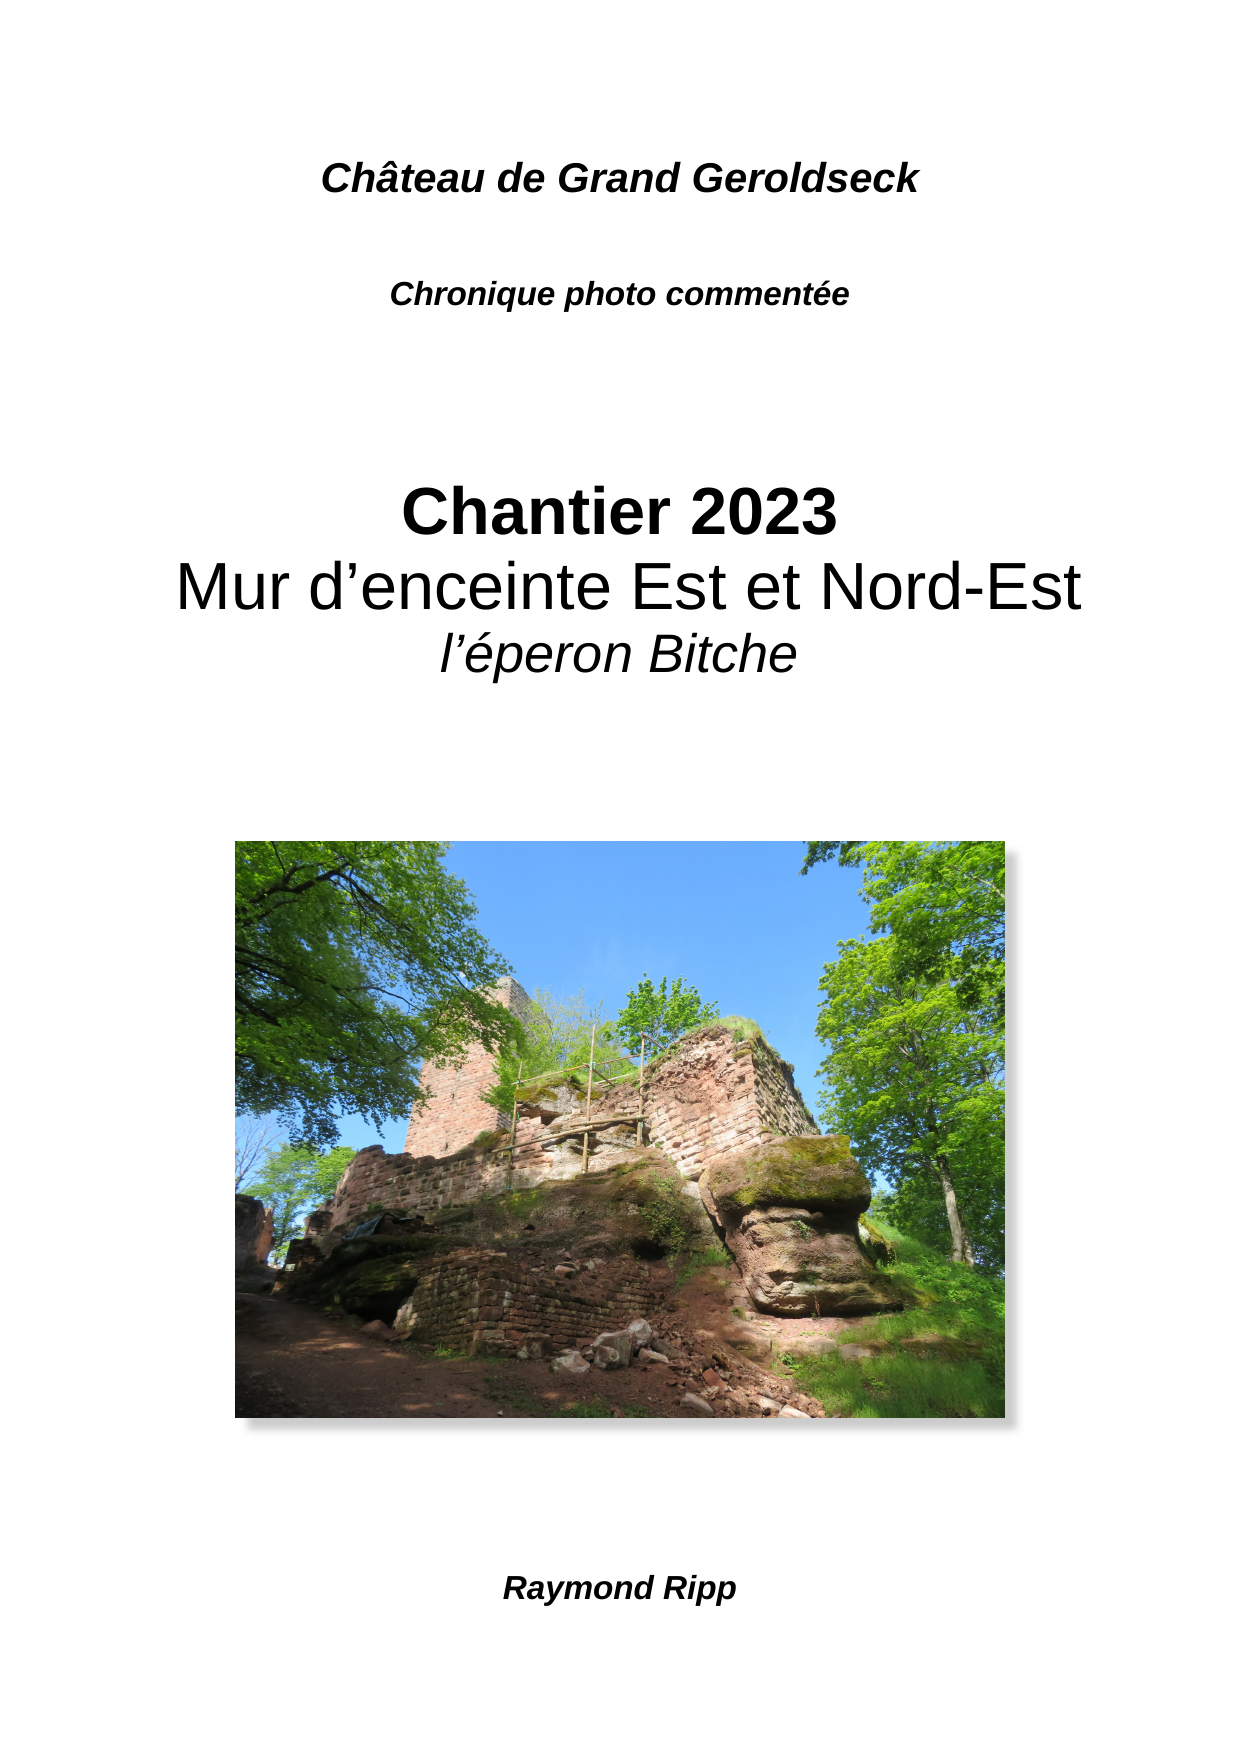

Château de Grand Geroldseck
Chronique photo commentée
# Chantier 2023 Mur d’enceinte Est et Nord-Est l’éperon Bitche
Raymond Ripp